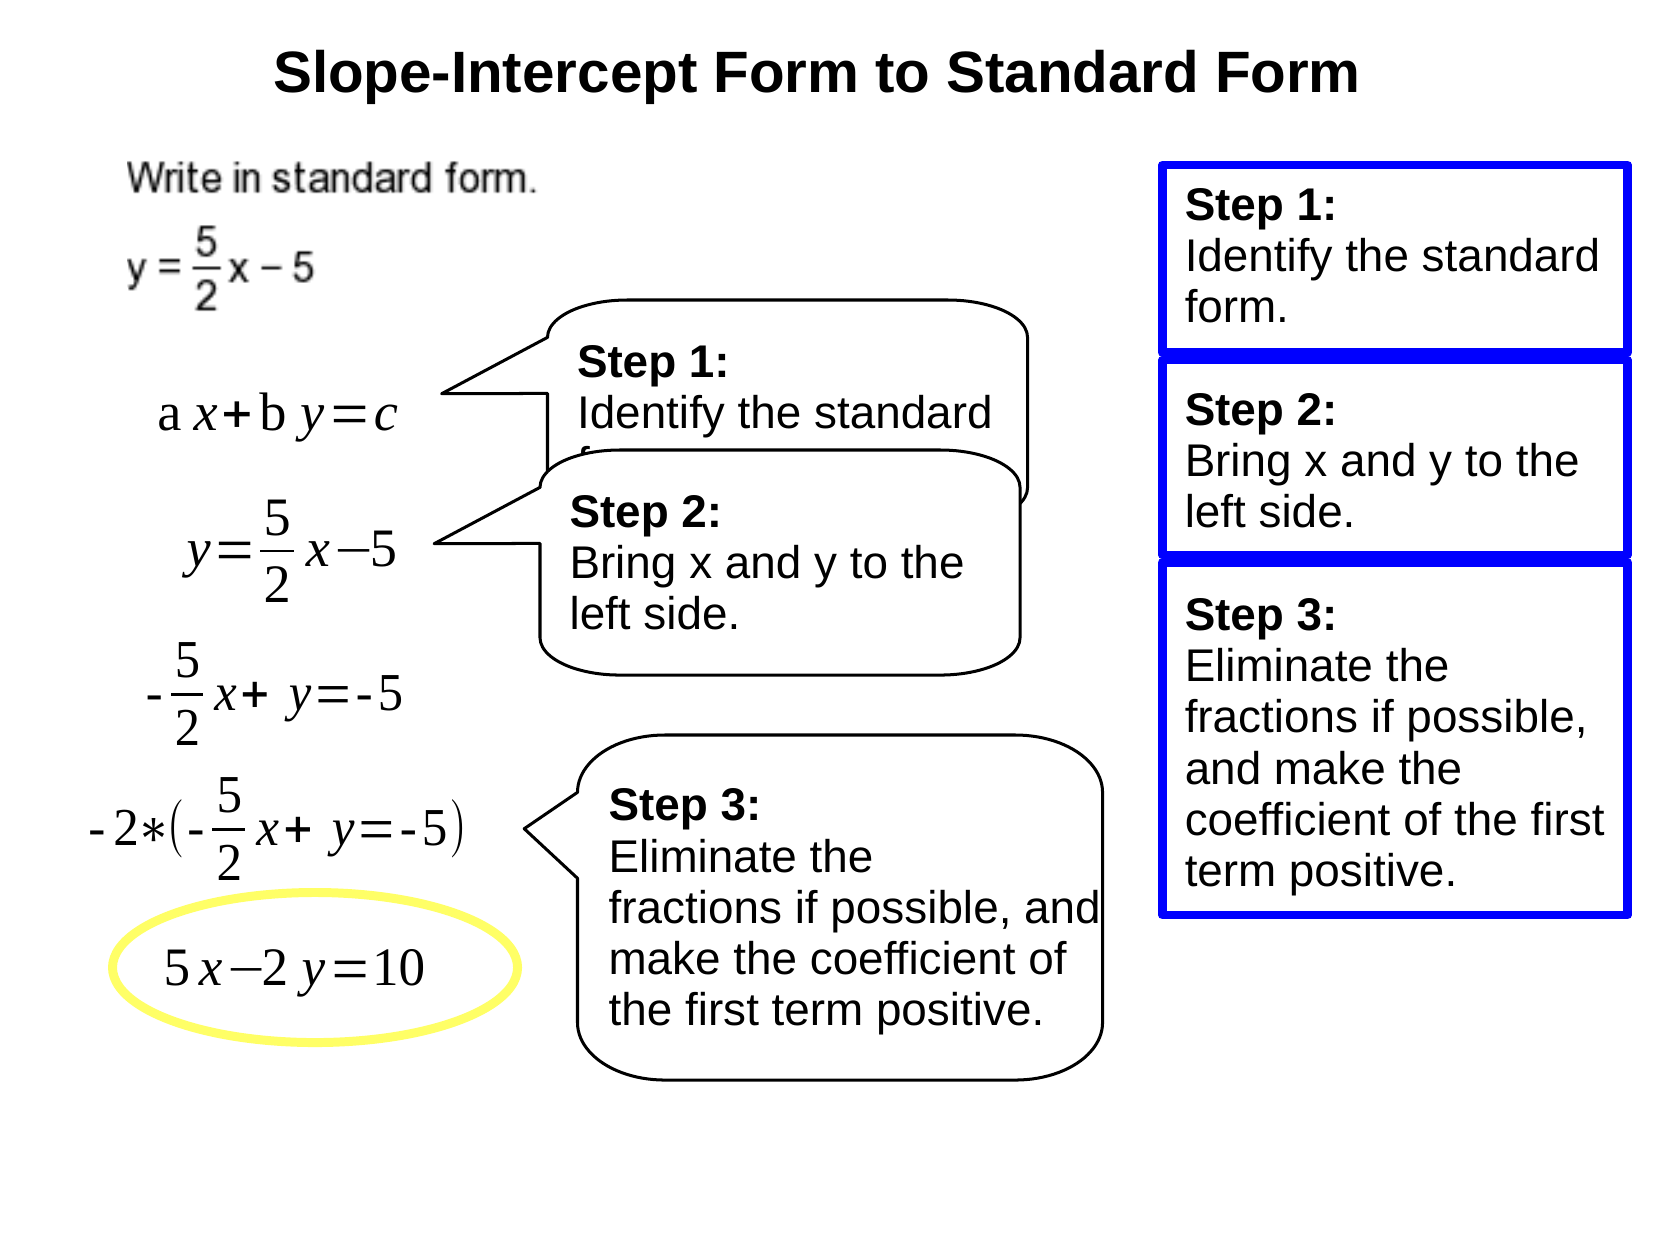

Slope-Intercept Form to Standard Form
Step 1:
Identify the standard form.
Step 2:
Bring x and y to the left side.
Step 3:
Eliminate the
fractions if possible, and make the coefficient of the first term positive.
Step 1:
Identify the standard
form.
Step 2:
Bring x and y to the
left side.
Step 3:
Eliminate the
fractions if possible, and
make the coefficient of
the first term positive.